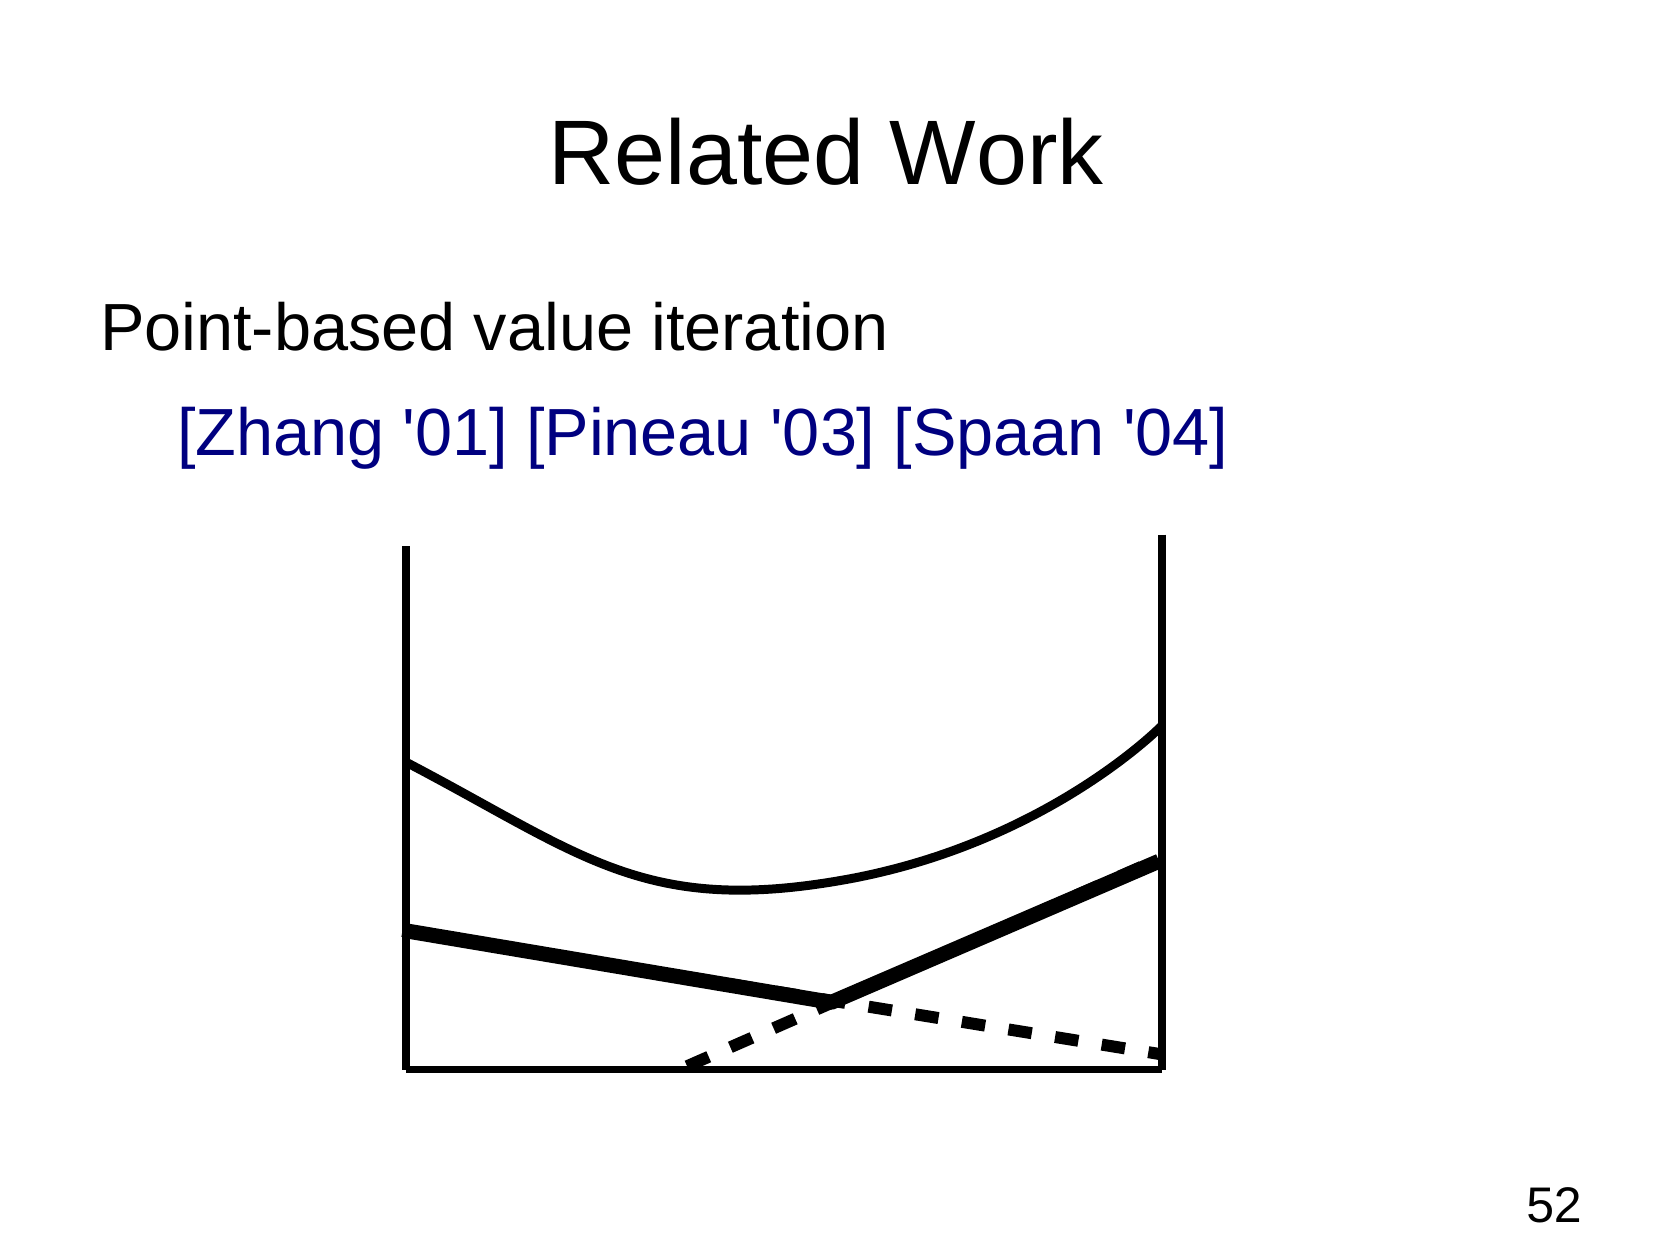

# Related Work
Point-based value iteration
[Zhang '01] [Pineau '03] [Spaan '04]